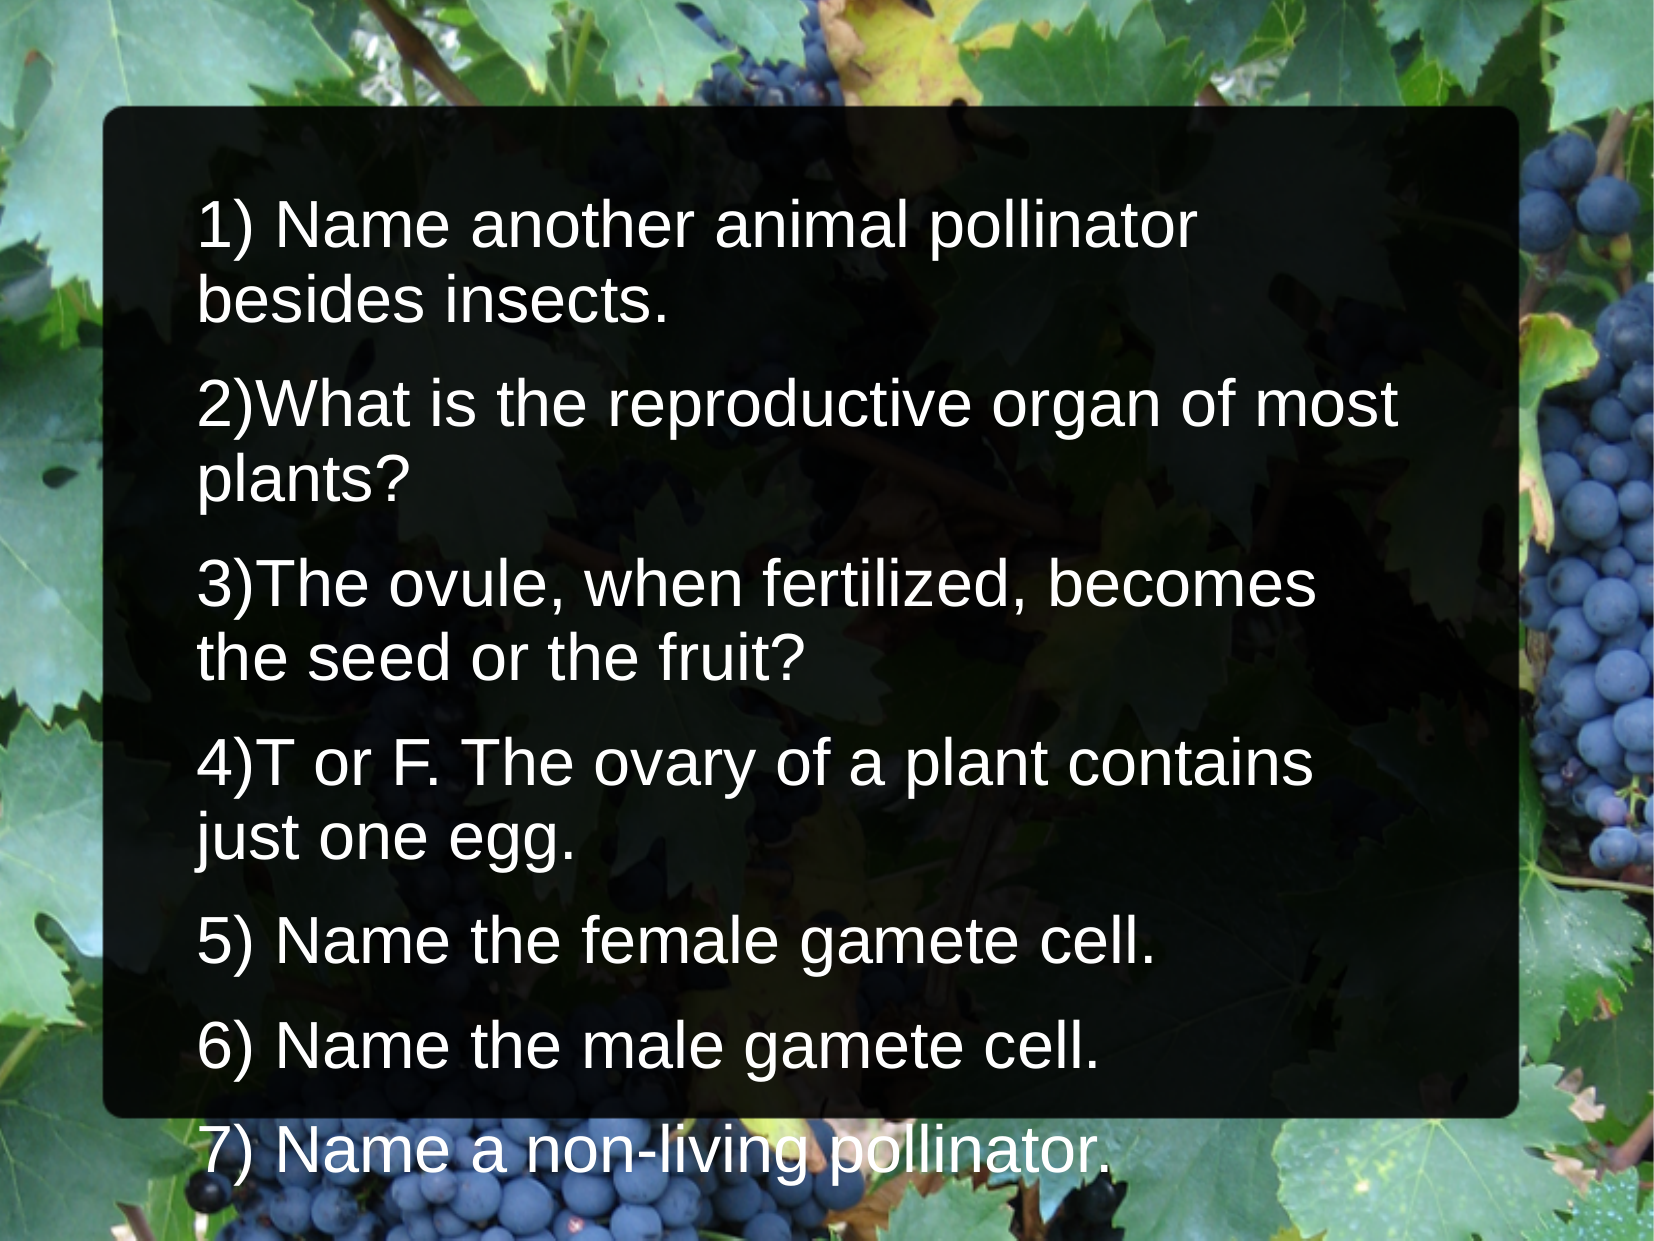

#
1) Name another animal pollinator besides insects.
2)What is the reproductive organ of most plants?
3)The ovule, when fertilized, becomes the seed or the fruit?
4)T or F. The ovary of a plant contains just one egg.
5) Name the female gamete cell.
6) Name the male gamete cell.
7) Name a non-living pollinator.